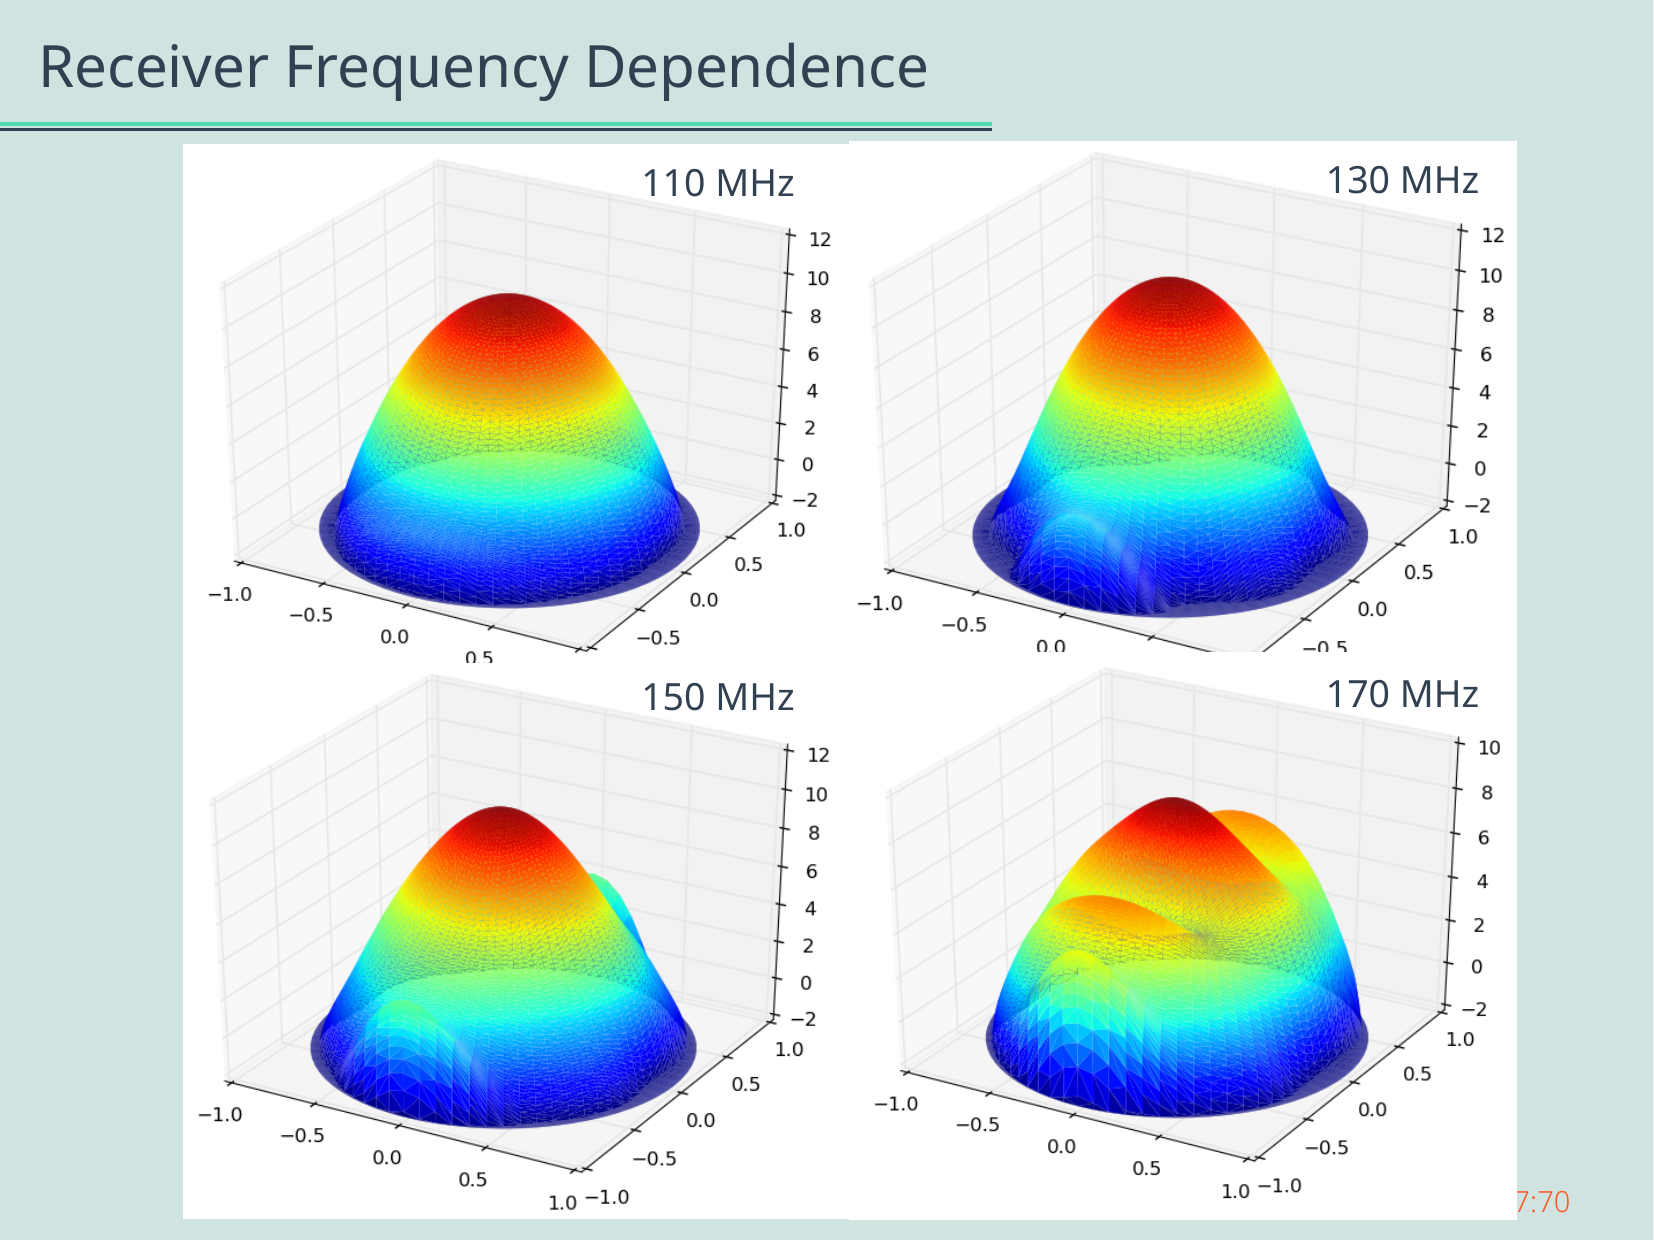

Receiver Frequency Dependence
130 MHz
110 MHz
170 MHz
150 MHz
NASSP 2016
57